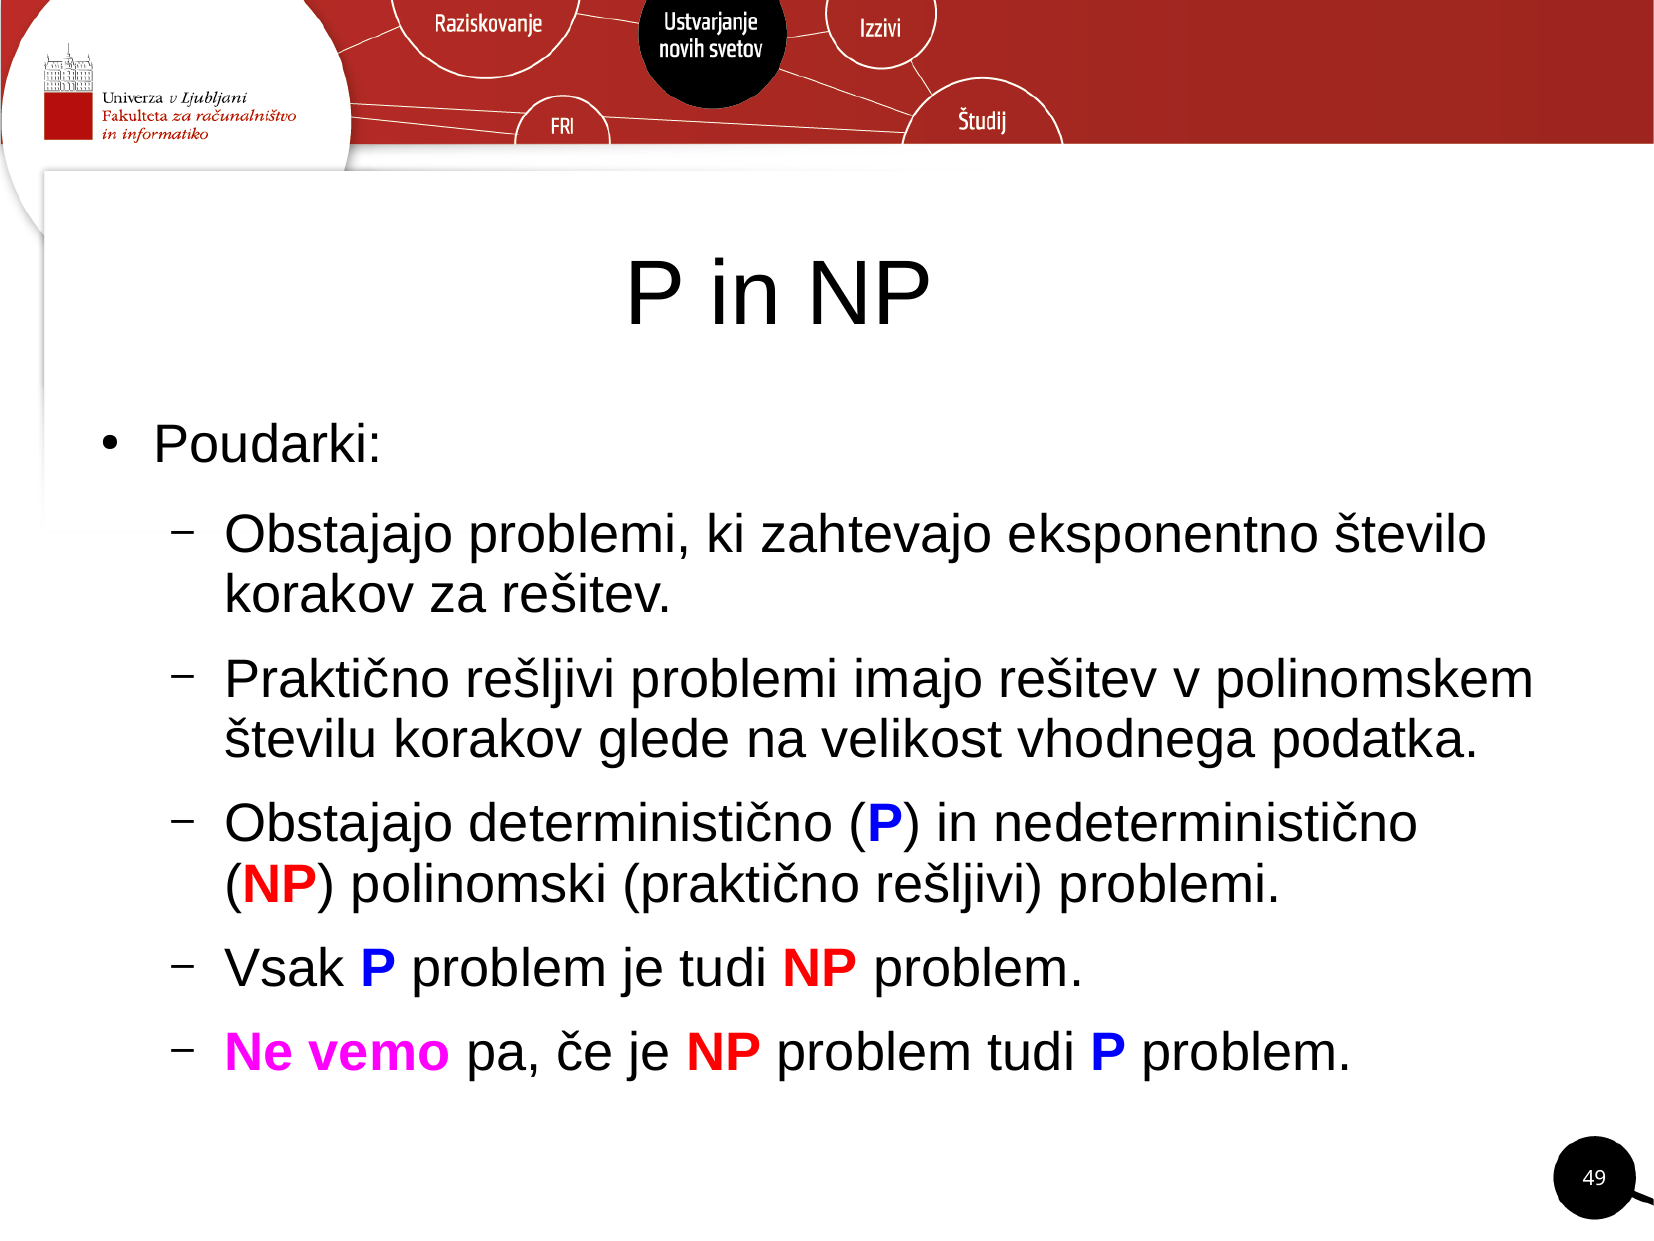

# P in NP
Poudarki:
Obstajajo problemi, ki zahtevajo eksponentno število korakov za rešitev.
Praktično rešljivi problemi imajo rešitev v polinomskem številu korakov glede na velikost vhodnega podatka.
Obstajajo deterministično (P) in nedeterministično (NP) polinomski (praktično rešljivi) problemi.
Vsak P problem je tudi NP problem.
Ne vemo pa, če je NP problem tudi P problem.